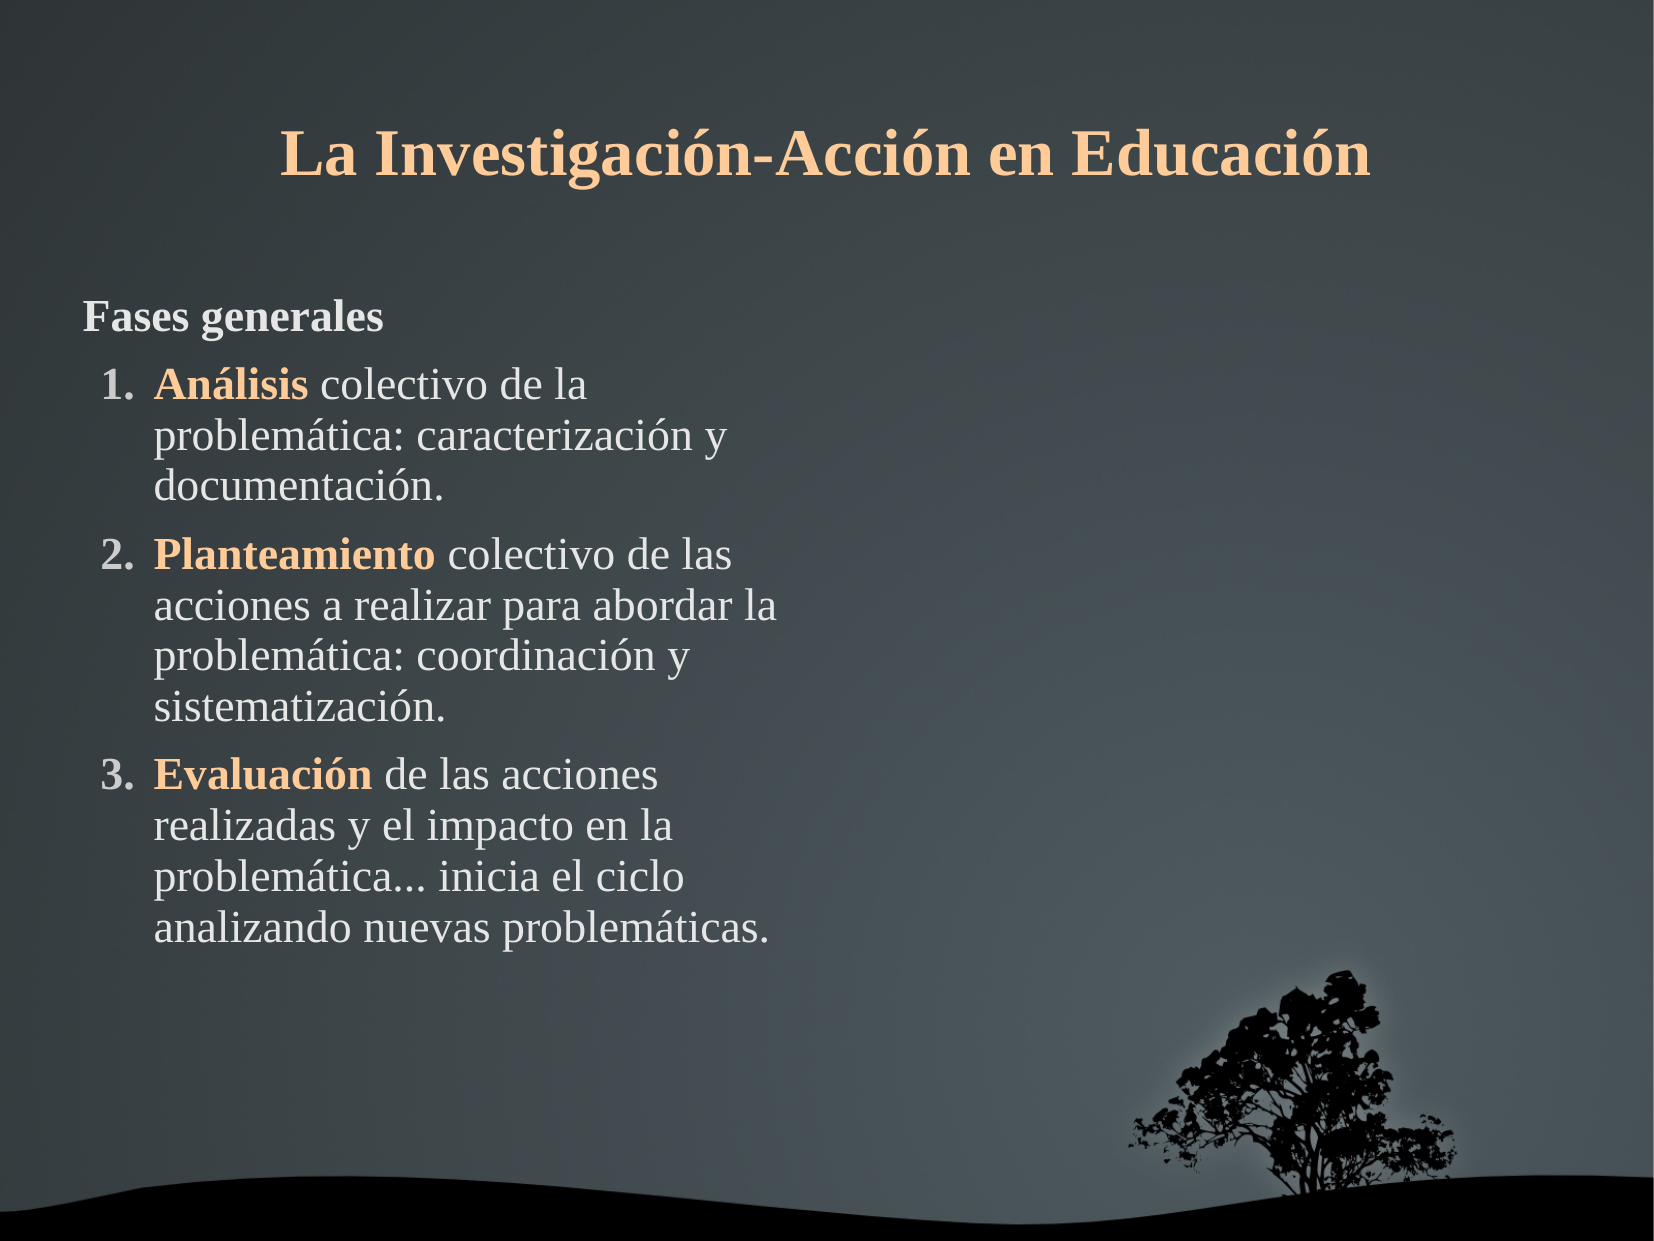

# La Investigación-Acción en Educación
Fases generales
Análisis colectivo de la problemática: caracterización y documentación.
Planteamiento colectivo de las acciones a realizar para abordar la problemática: coordinación y sistematización.
Evaluación de las acciones realizadas y el impacto en la problemática... inicia el ciclo analizando nuevas problemáticas.